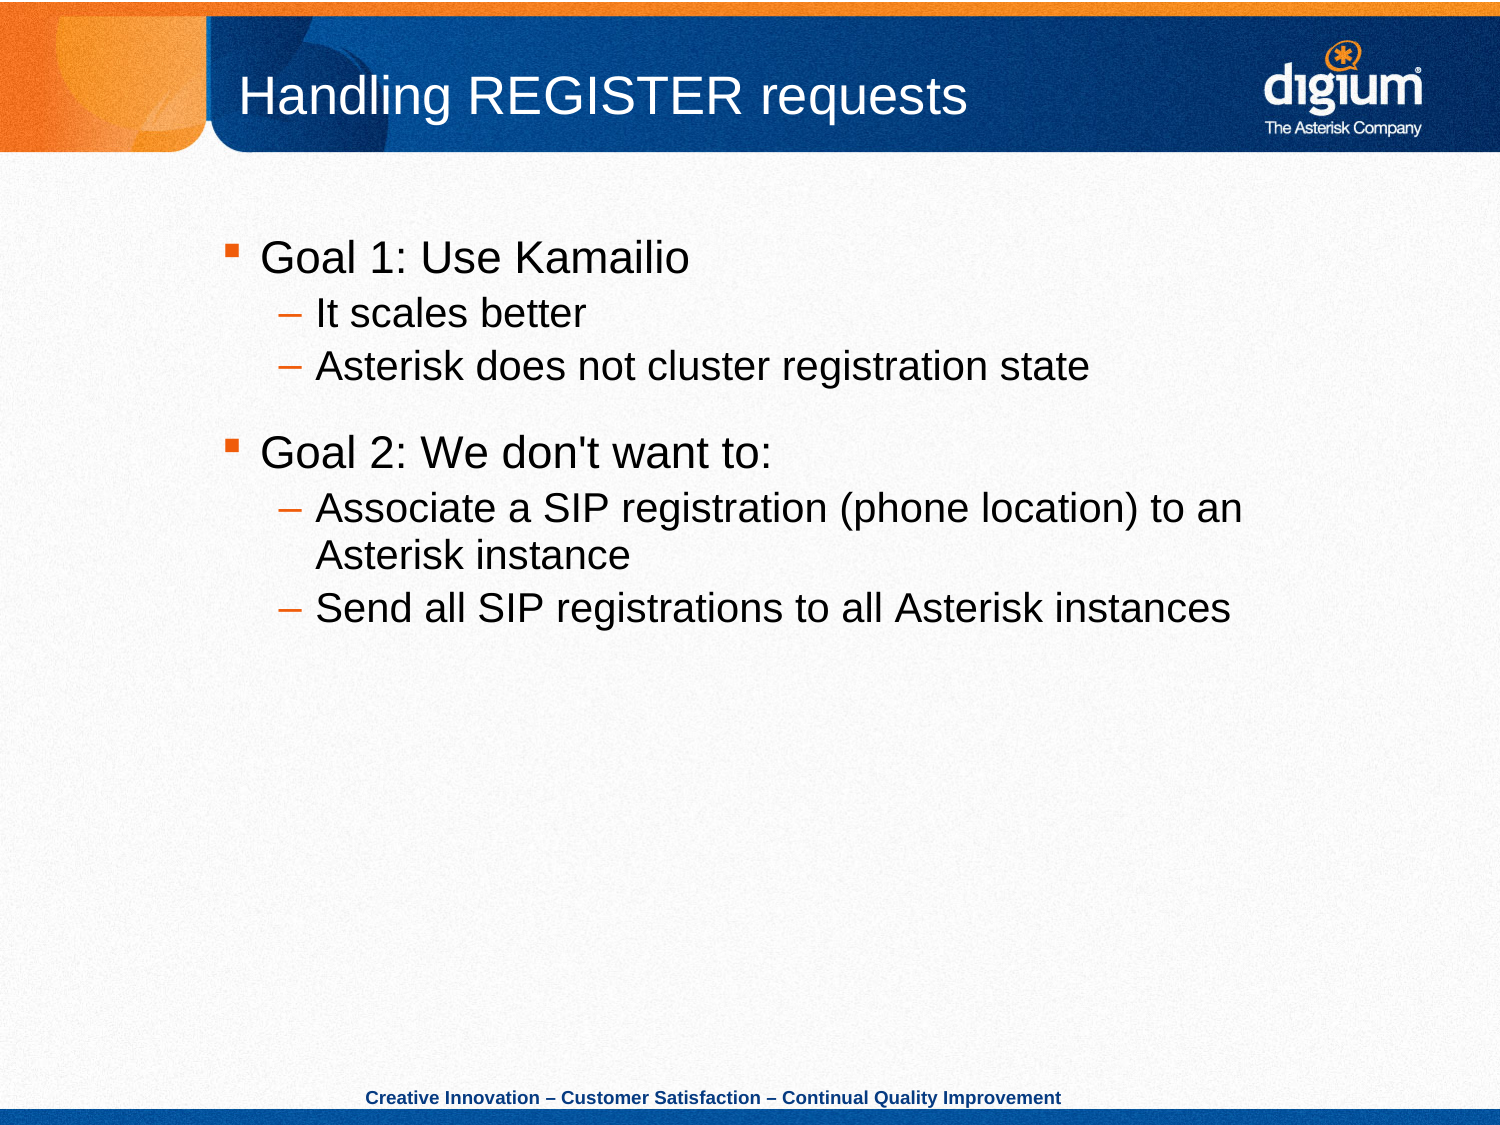

# Handling REGISTER requests
Goal 1: Use Kamailio
It scales better
Asterisk does not cluster registration state
Goal 2: We don't want to:
Associate a SIP registration (phone location) to an Asterisk instance
Send all SIP registrations to all Asterisk instances